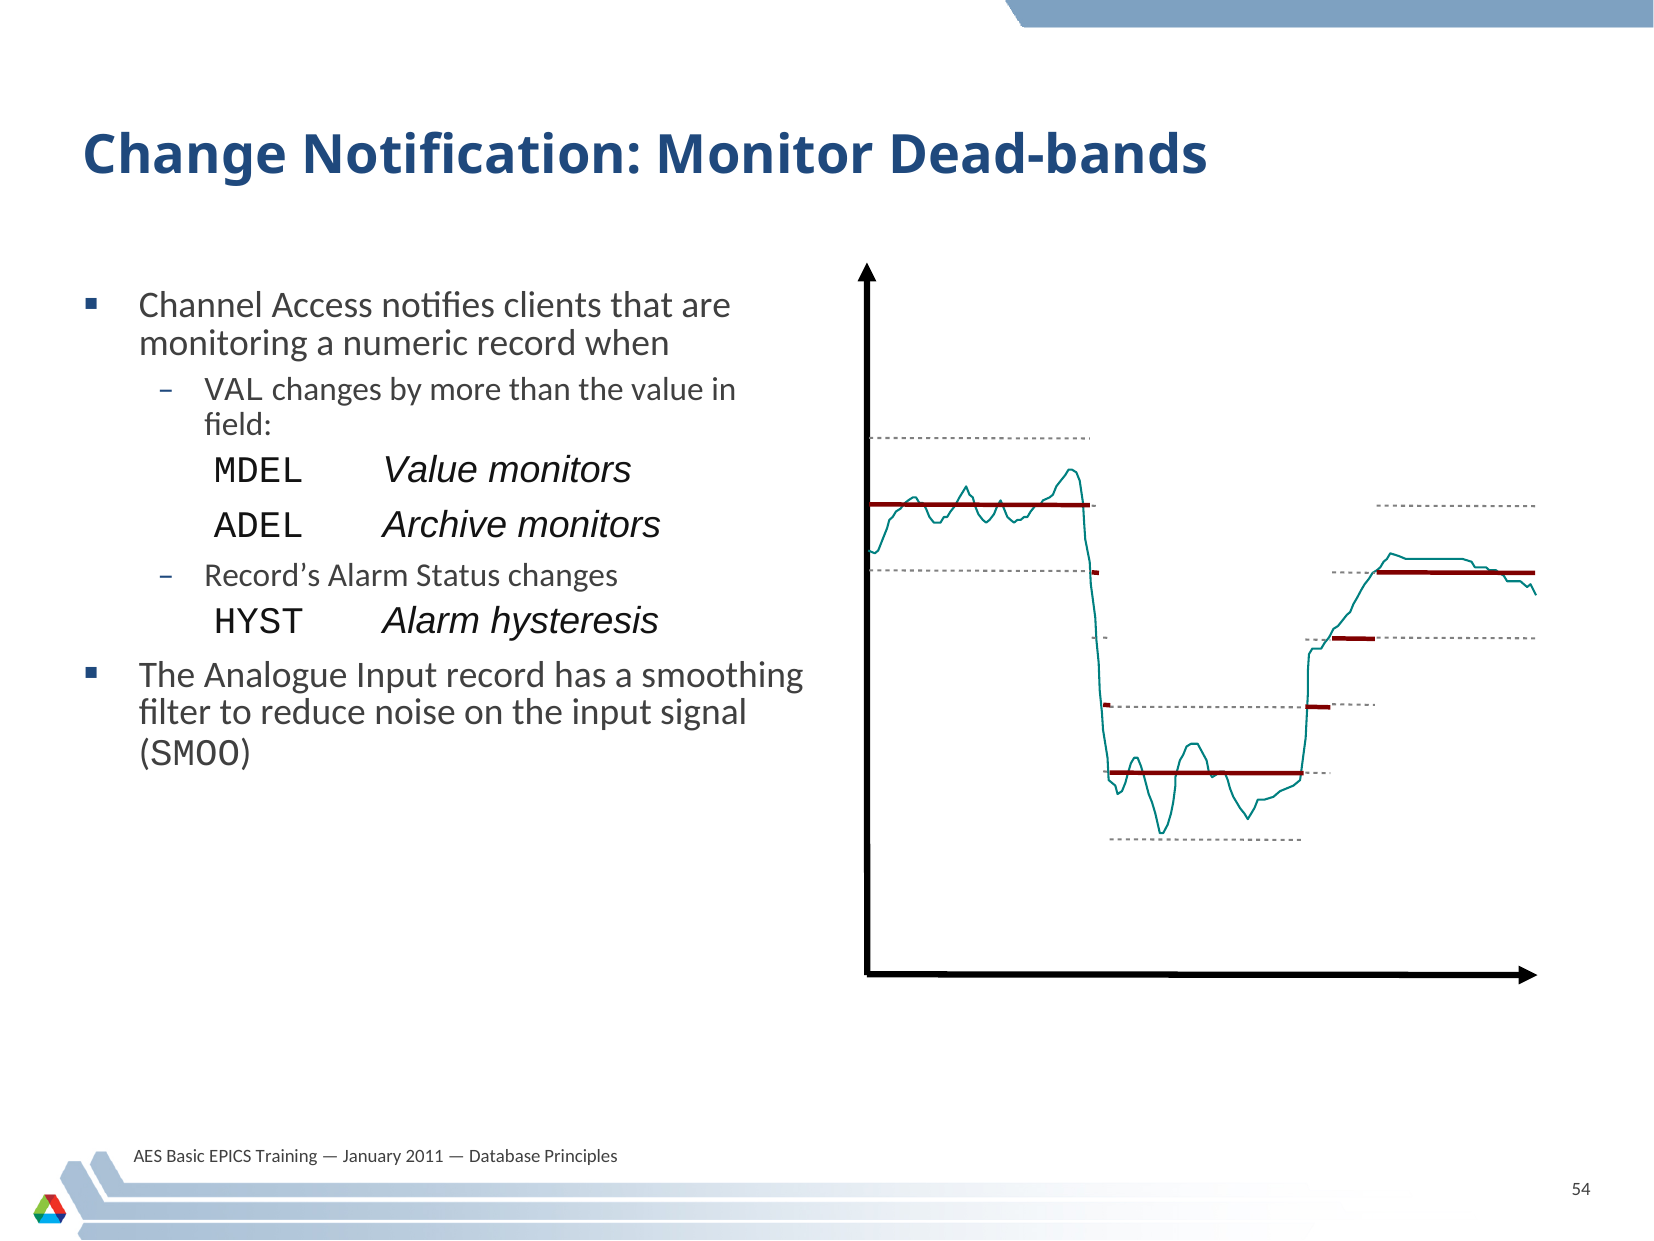

# Change Notification: Monitor Dead-bands
Channel Access notifies clients that are monitoring a numeric record when
VAL changes by more than the value in field:
MDEL	Value monitors
ADEL	Archive monitors
Record’s Alarm Status changes
HYST	Alarm hysteresis
The Analogue Input record has a smoothing filter to reduce noise on the input signal (SMOO)
AES Basic EPICS Training — January 2011 — Database Principles
54